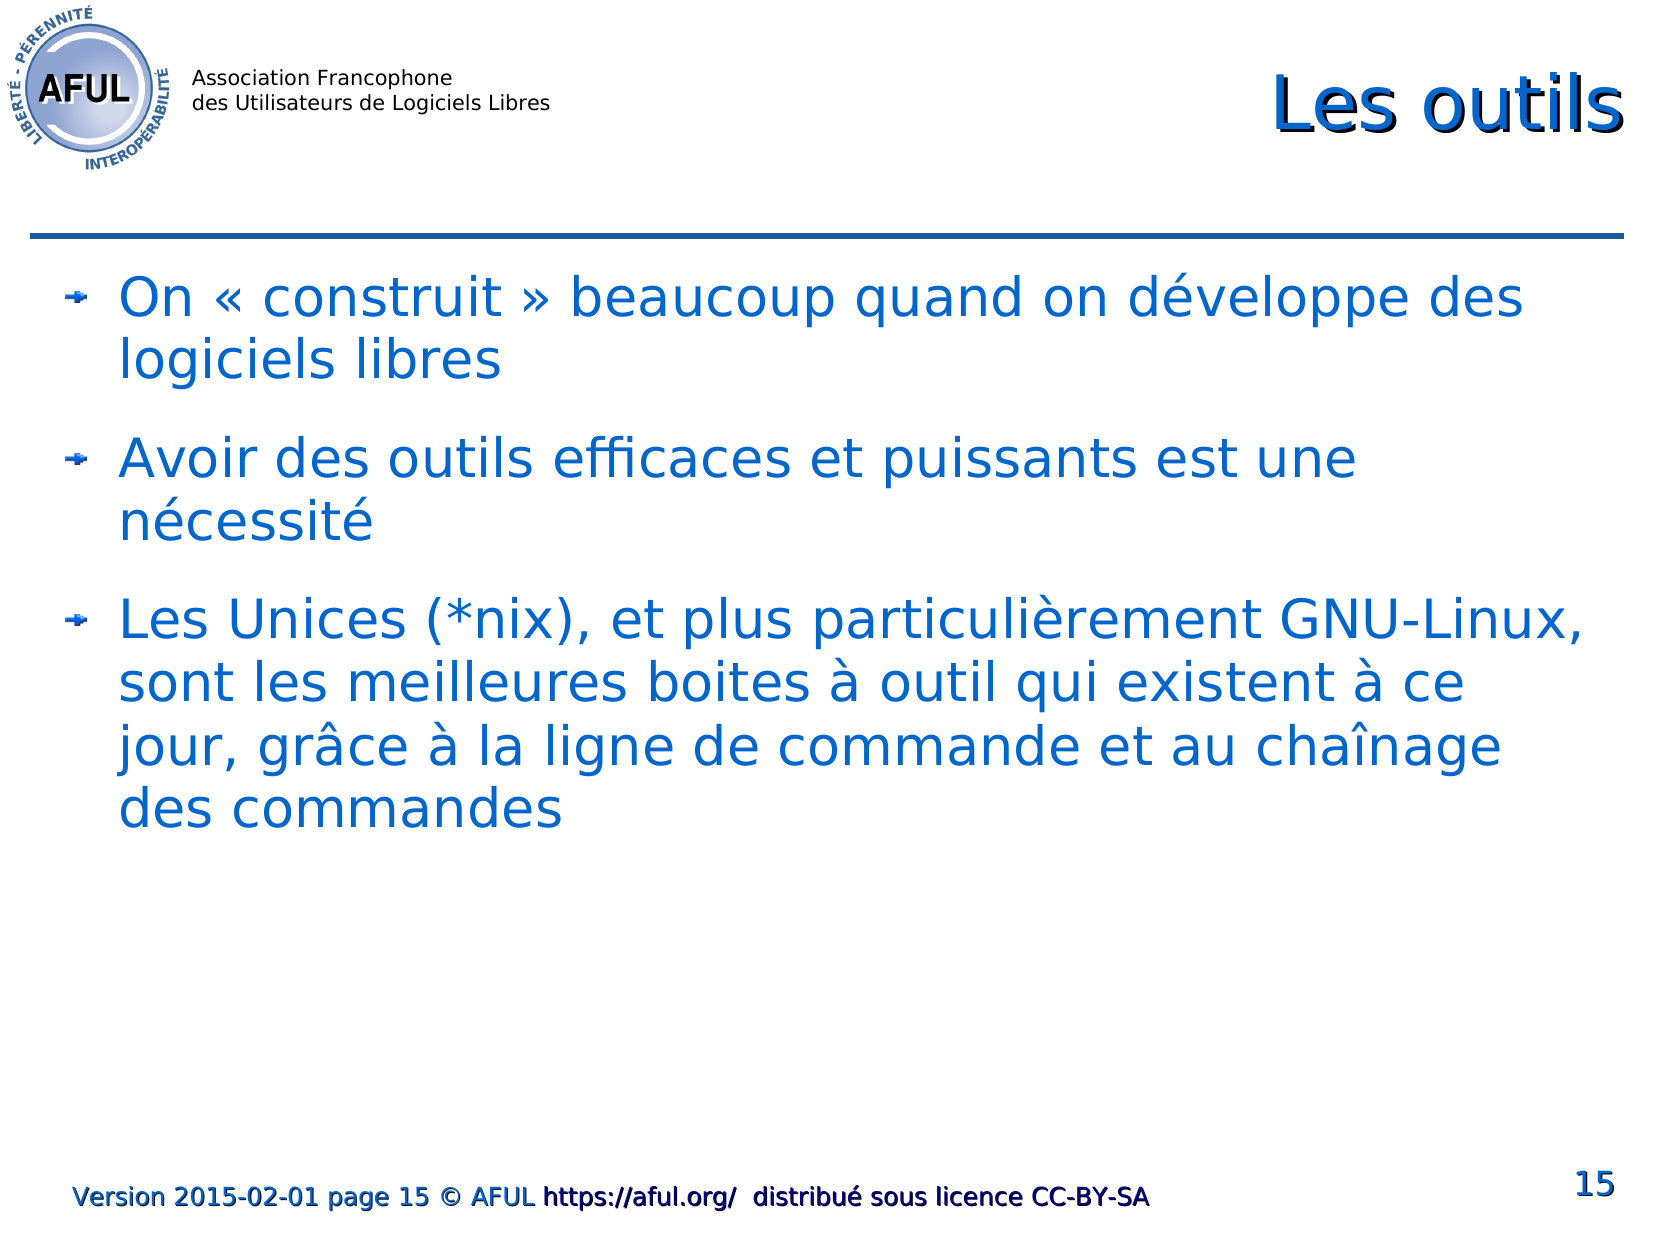

# Les outils
On « construit » beaucoup quand on développe des logiciels libres
Avoir des outils efficaces et puissants est une nécessité
Les Unices (*nix), et plus particulièrement GNU-Linux, sont les meilleures boites à outil qui existent à ce jour, grâce à la ligne de commande et au chaînage des commandes